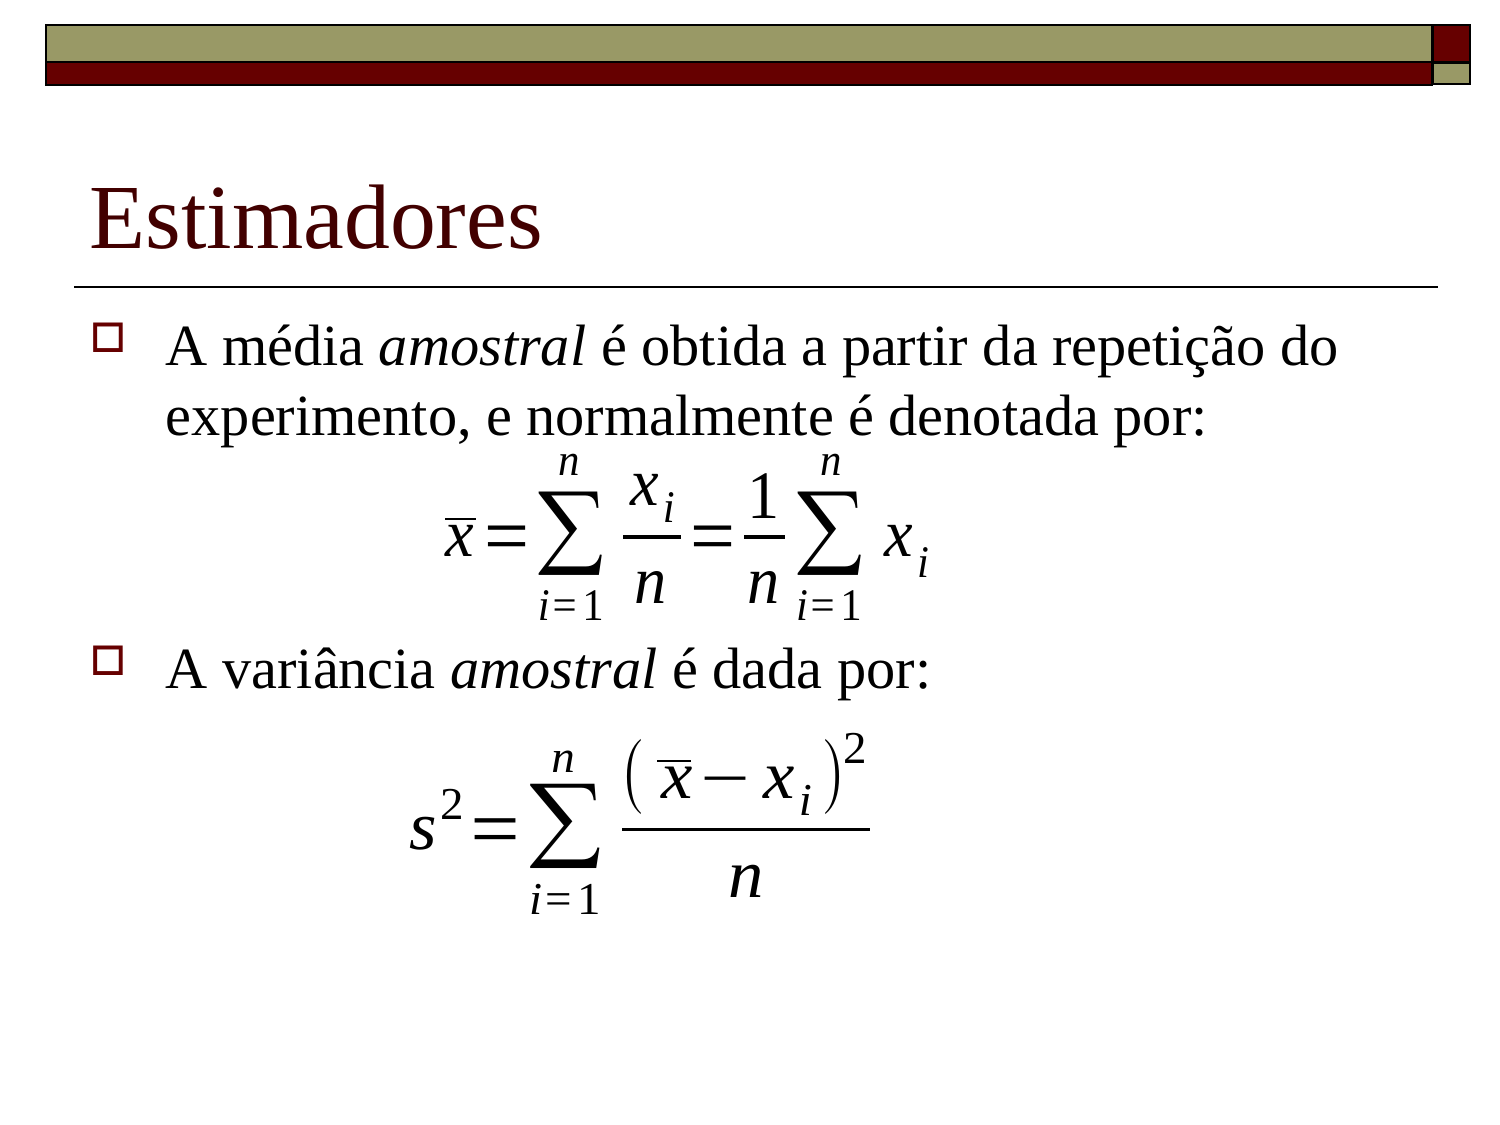

# Estimadores
A média amostral é obtida a partir da repetição do experimento, e normalmente é denotada por:
A variância amostral é dada por: